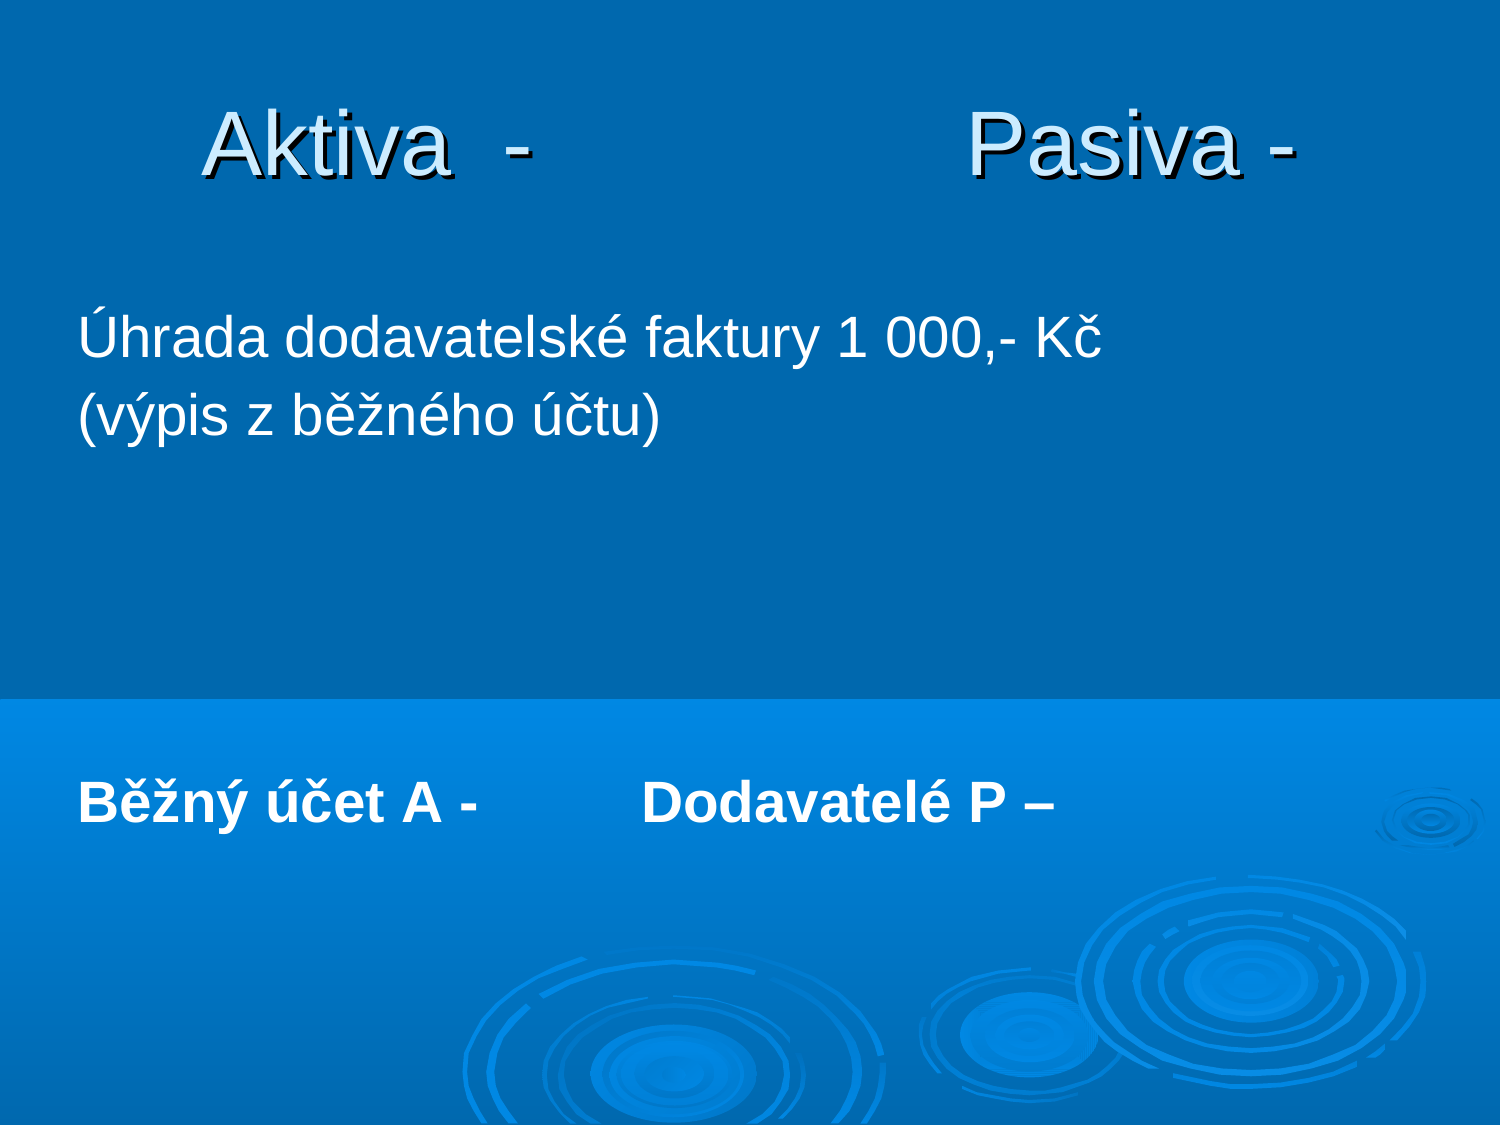

# Aktiva - Pasiva -
Úhrada dodavatelské faktury 1 000,- Kč
(výpis z běžného účtu)
Běžný účet A - Dodavatelé P –